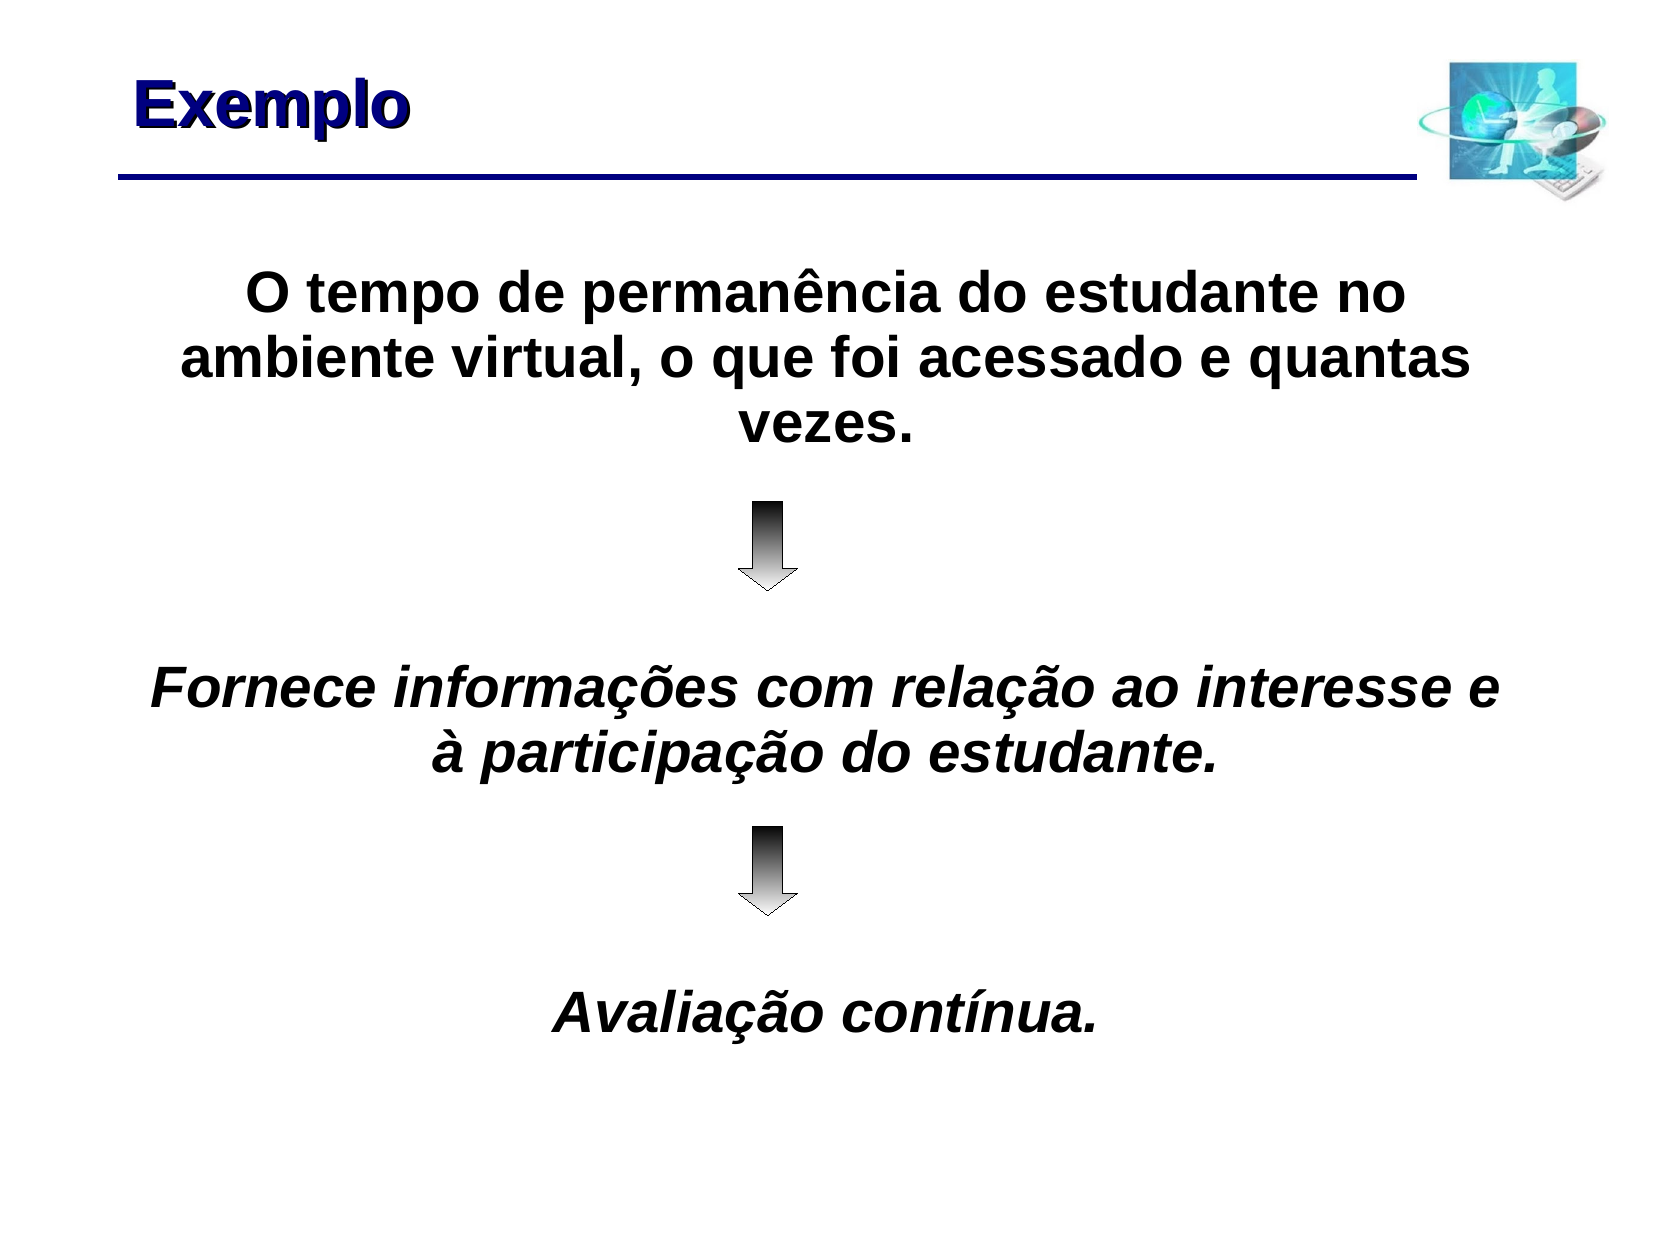

Exemplo
O tempo de permanência do estudante no ambiente virtual, o que foi acessado e quantas vezes.
Fornece informações com relação ao interesse e à participação do estudante.
Avaliação contínua.